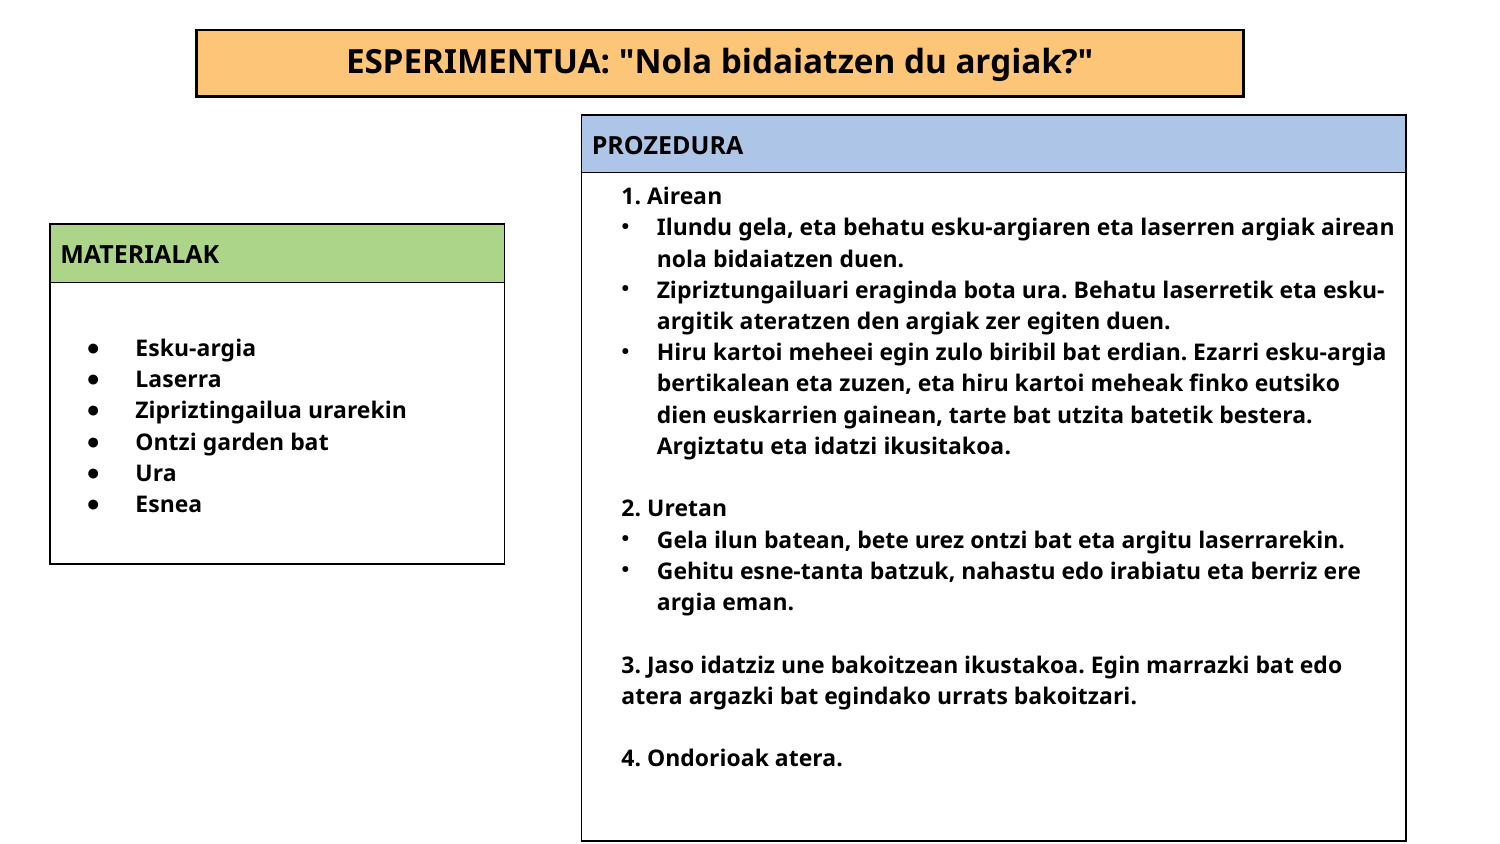

| ESPERIMENTUA: "Nola bidaiatzen du argiak?" |
| --- |
| PROZEDURA |
| --- |
| 1. Airean Ilundu gela, eta behatu esku-argiaren eta laserren argiak airean nola bidaiatzen duen. Zipriztungailuari eraginda bota ura. Behatu laserretik eta esku-argitik ateratzen den argiak zer egiten duen. Hiru kartoi meheei egin zulo biribil bat erdian. Ezarri esku-argia bertikalean eta zuzen, eta hiru kartoi meheak finko eutsiko dien euskarrien gainean, tarte bat utzita batetik bestera. Argiztatu eta idatzi ikusitakoa. 2. Uretan Gela ilun batean, bete urez ontzi bat eta argitu laserrarekin. Gehitu esne-tanta batzuk, nahastu edo irabiatu eta berriz ere argia eman. 3. Jaso idatziz une bakoitzean ikustakoa. Egin marrazki bat edo atera argazki bat egindako urrats bakoitzari. 4. Ondorioak atera. |
| MATERIALAK |
| --- |
| Esku-argia Laserra Zipriztingailua urarekin Ontzi garden bat Ura Esnea |